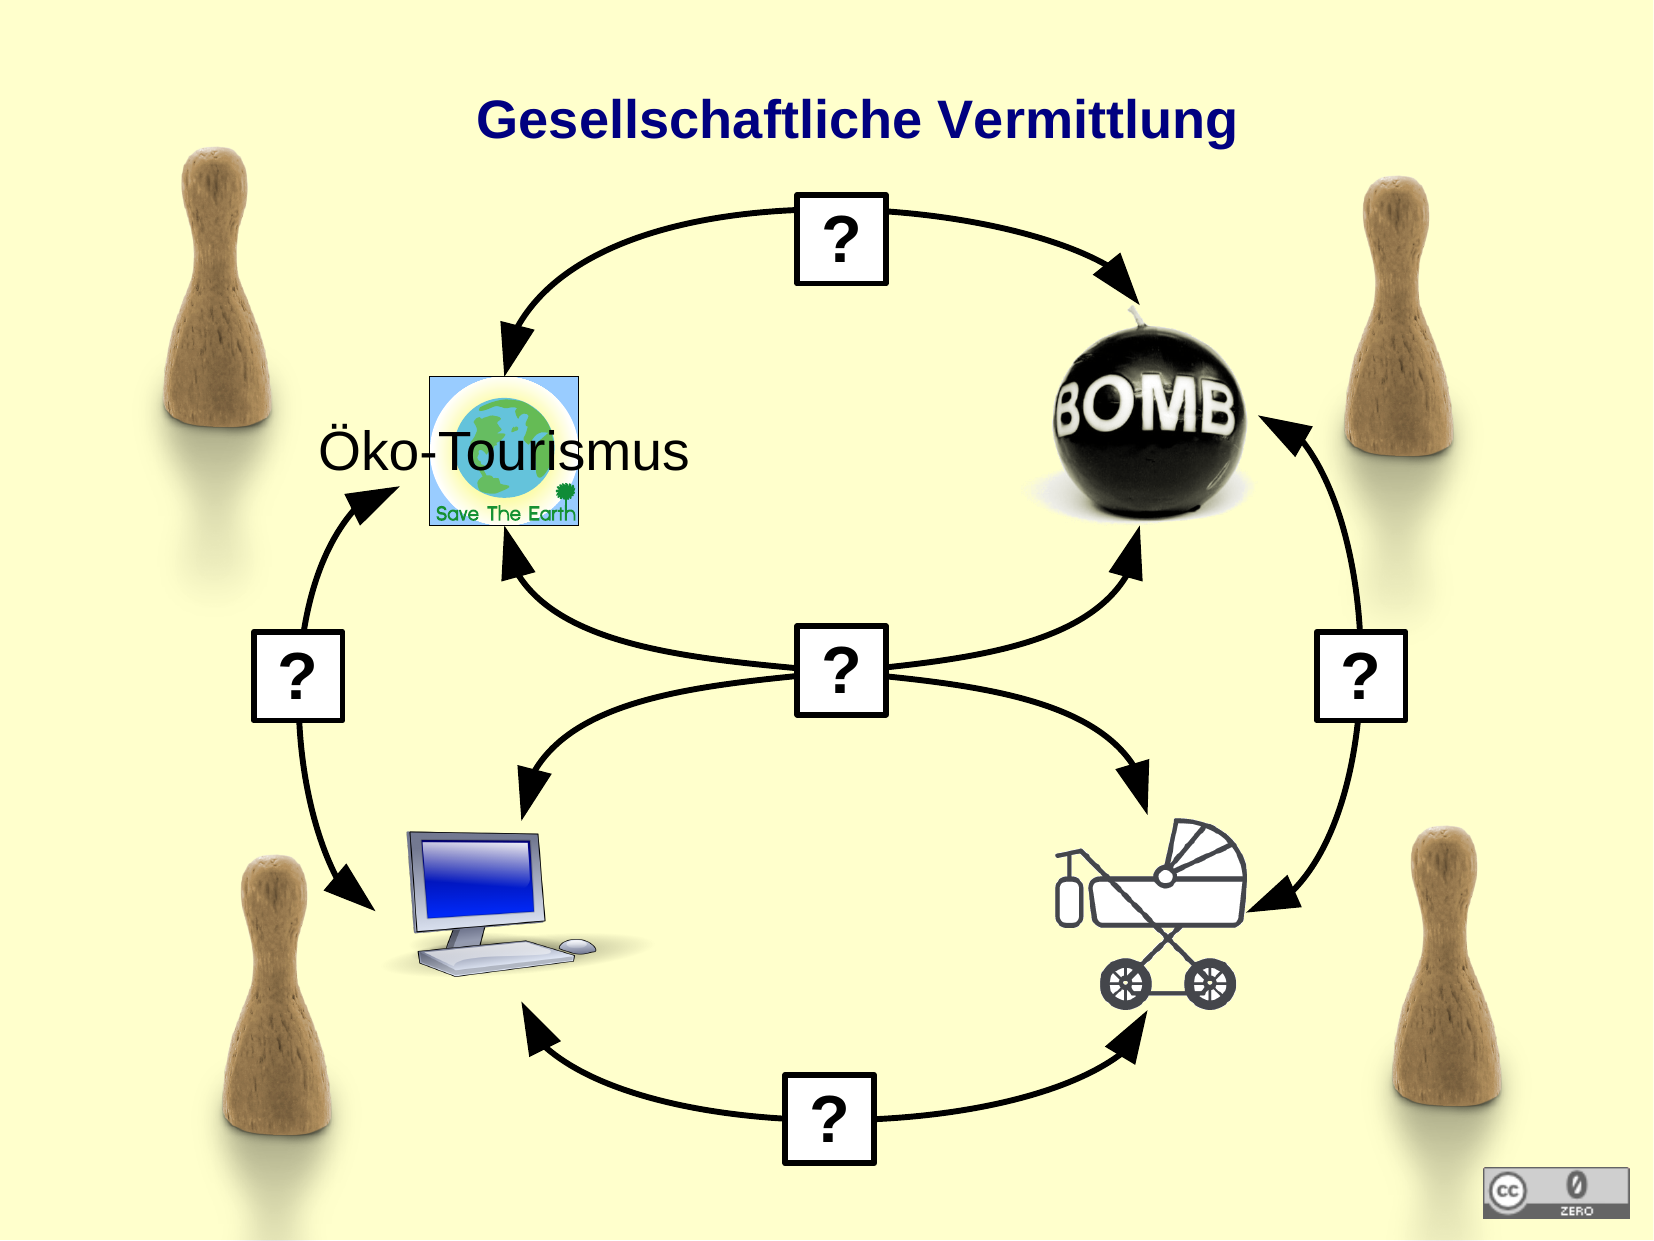

# Gesellschaftliche Vermittlung
?
Öko-Tourismus
?
?
?
?